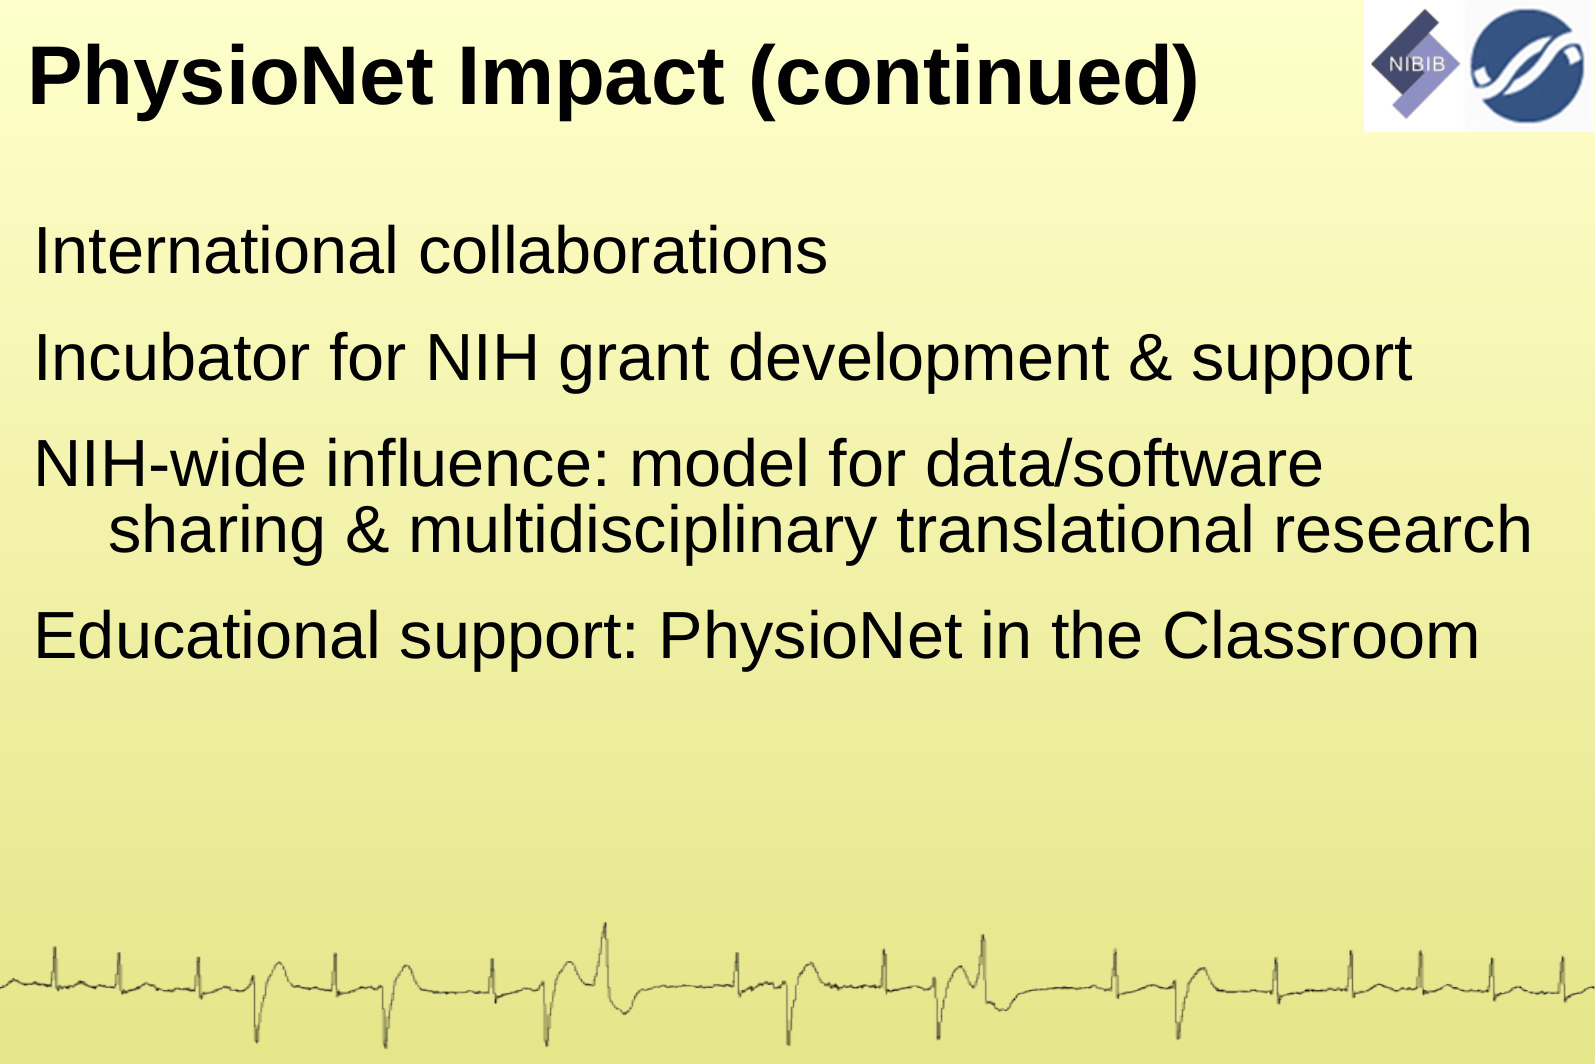

# PhysioNet Impact (continued)
International collaborations
Incubator for NIH grant development & support
NIH-wide influence: model for data/software sharing & multidisciplinary translational research
Educational support: PhysioNet in the Classroom